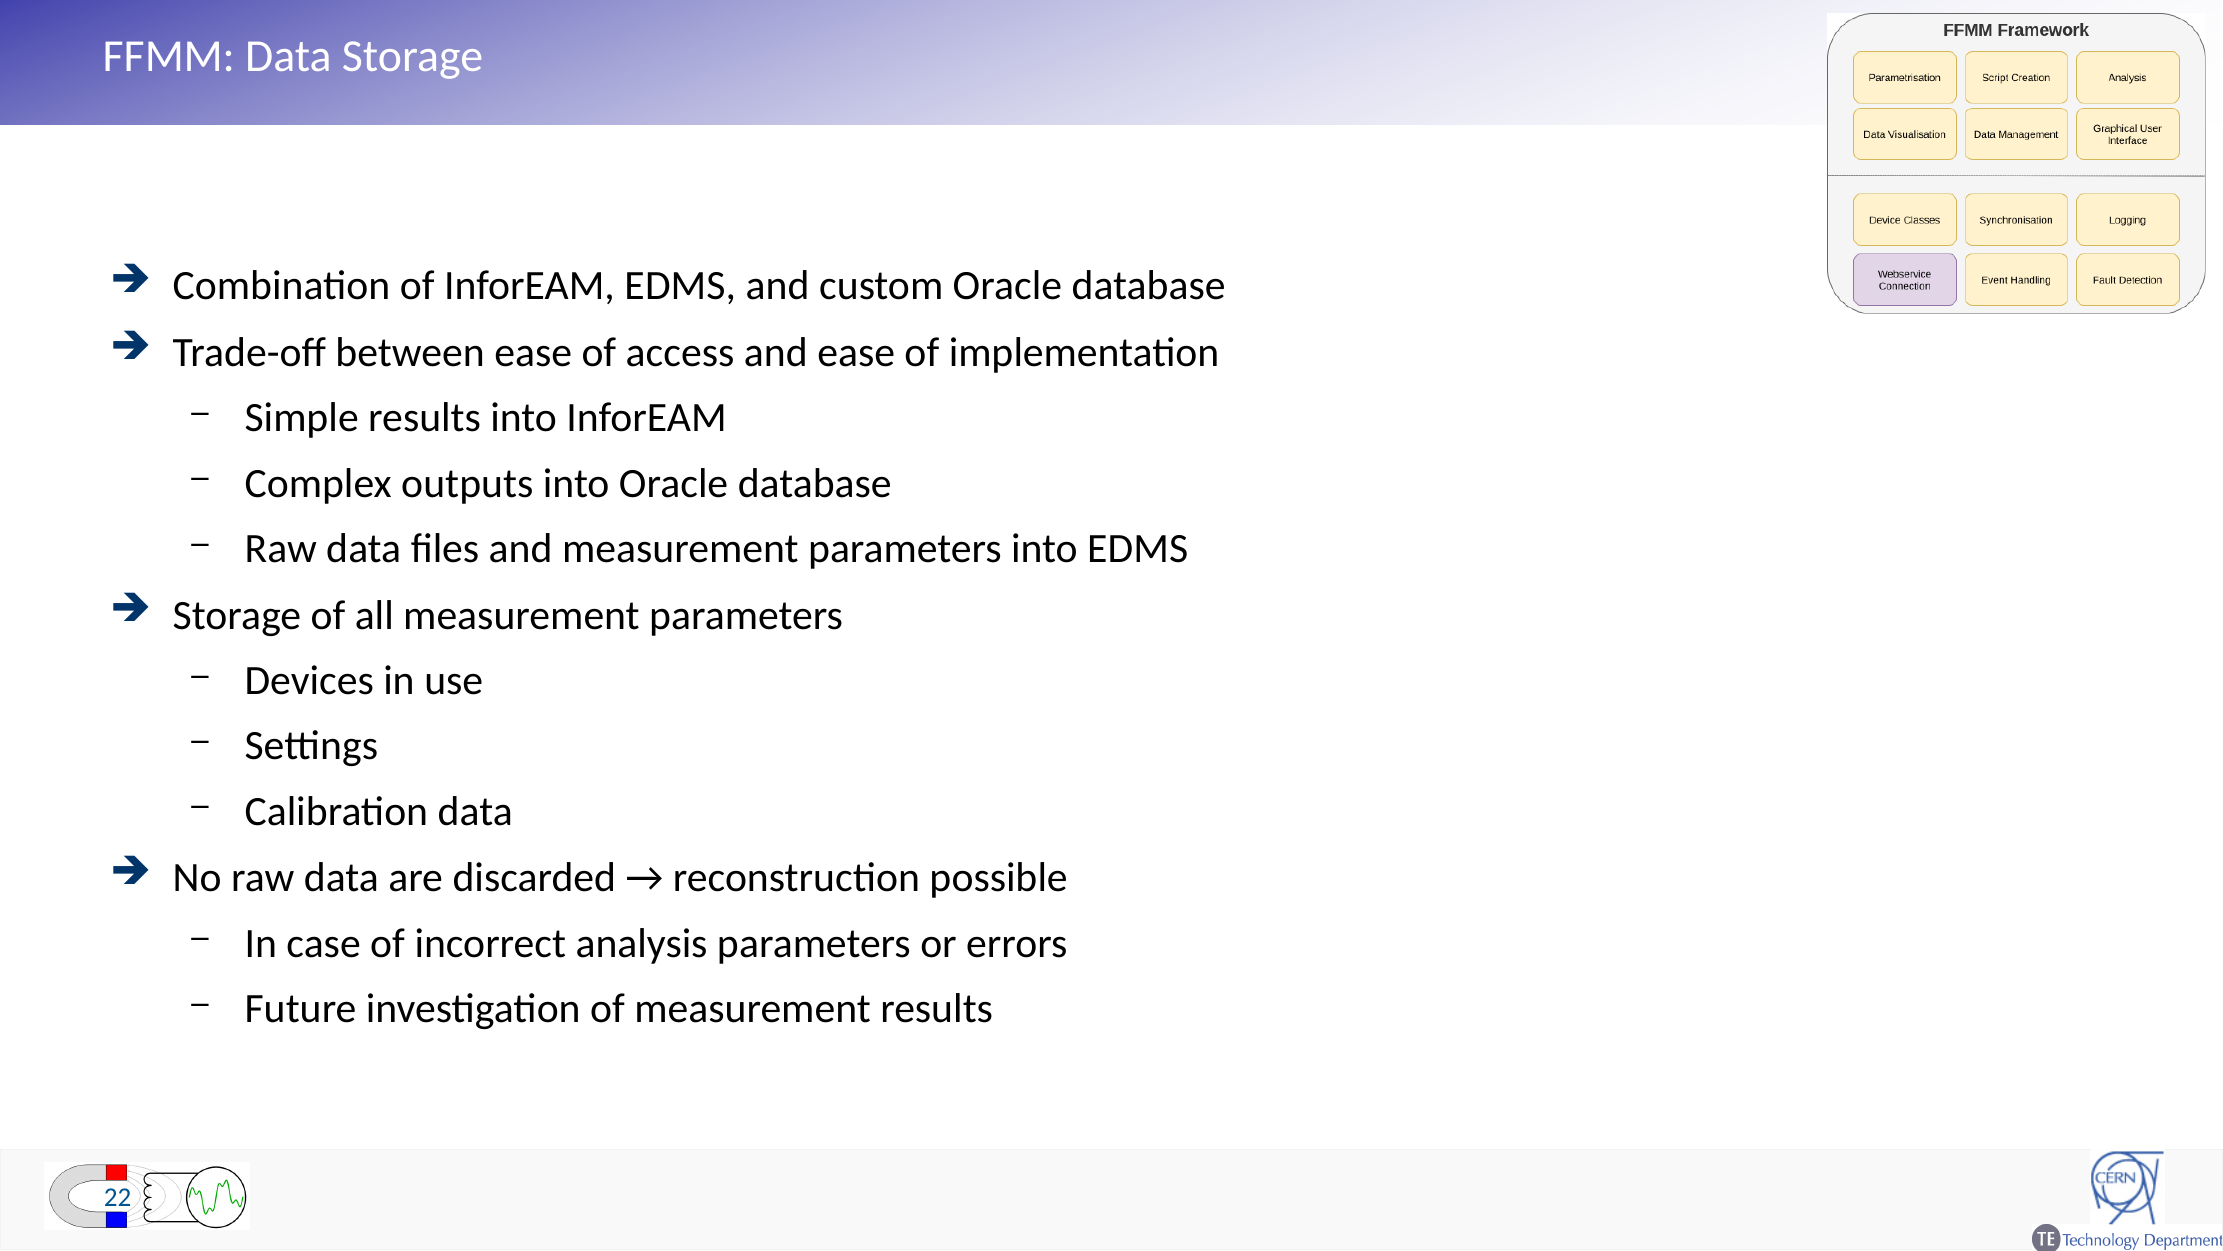

# FFMM: Data Storage
Combination of InforEAM, EDMS, and custom Oracle database
Trade-off between ease of access and ease of implementation
Simple results into InforEAM
Complex outputs into Oracle database
Raw data files and measurement parameters into EDMS
Storage of all measurement parameters
Devices in use
Settings
Calibration data
No raw data are discarded → reconstruction possible
In case of incorrect analysis parameters or errors
Future investigation of measurement results